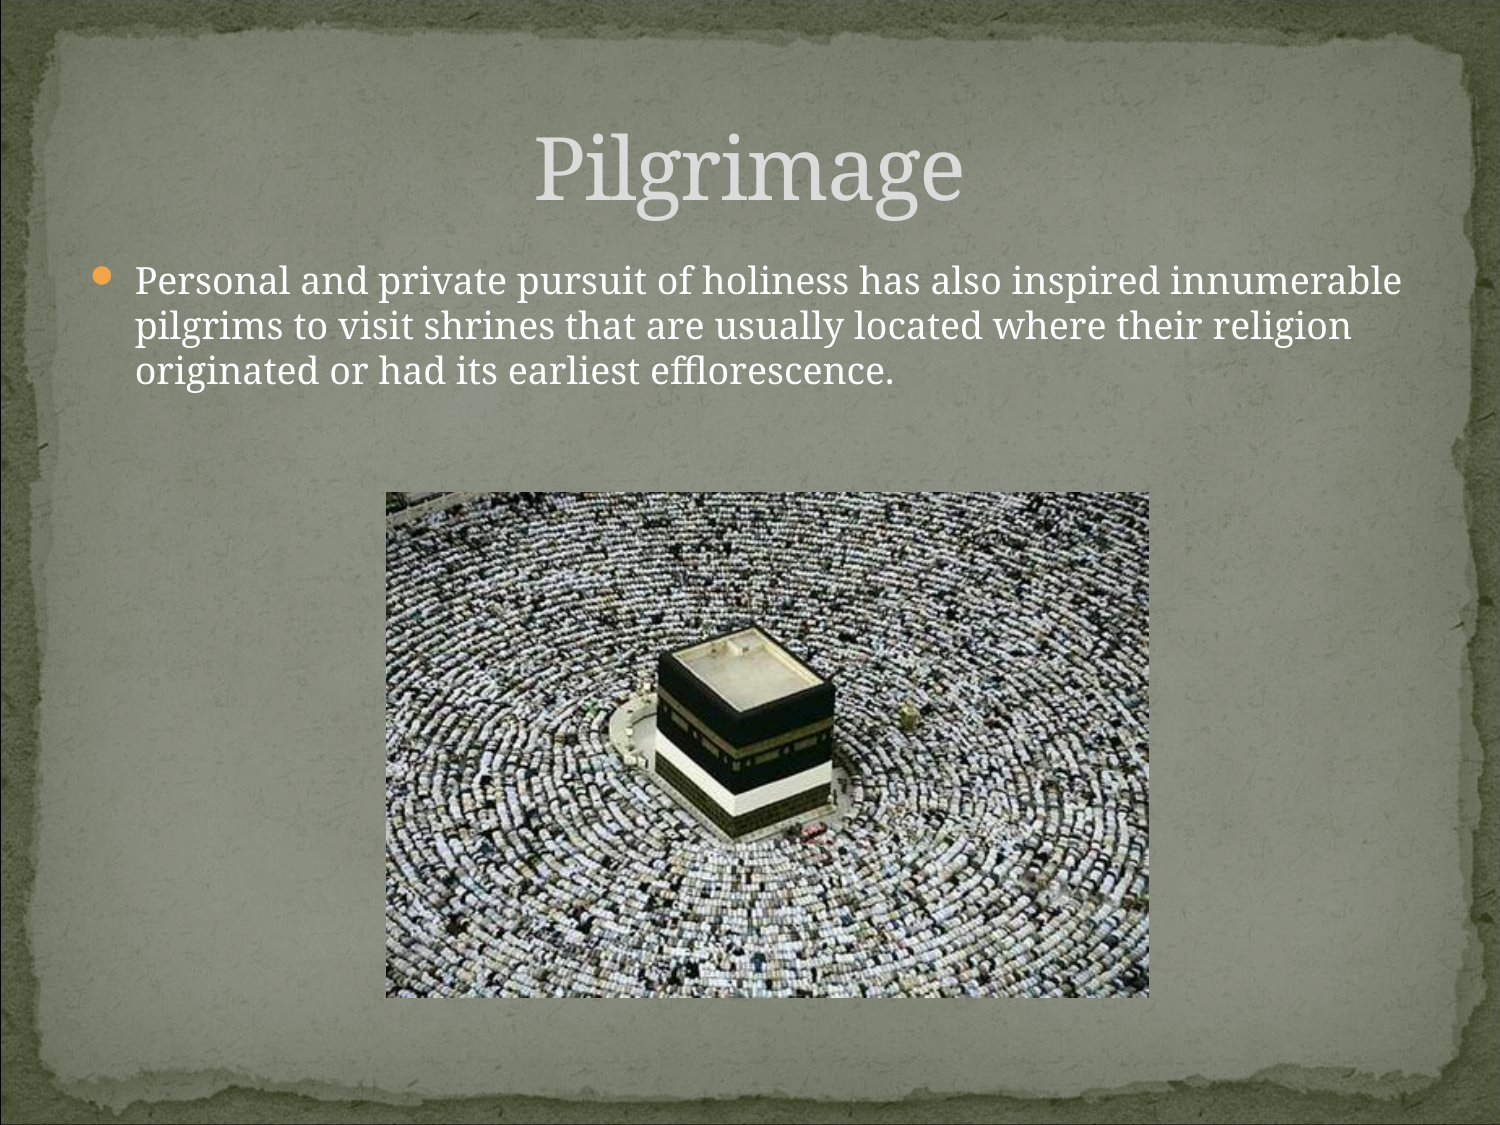

Pilgrimage
# Personal and private pursuit of holiness has also inspired innumerable pilgrims to visit shrines that are usually located where their religion originated or had its earliest efflorescence.